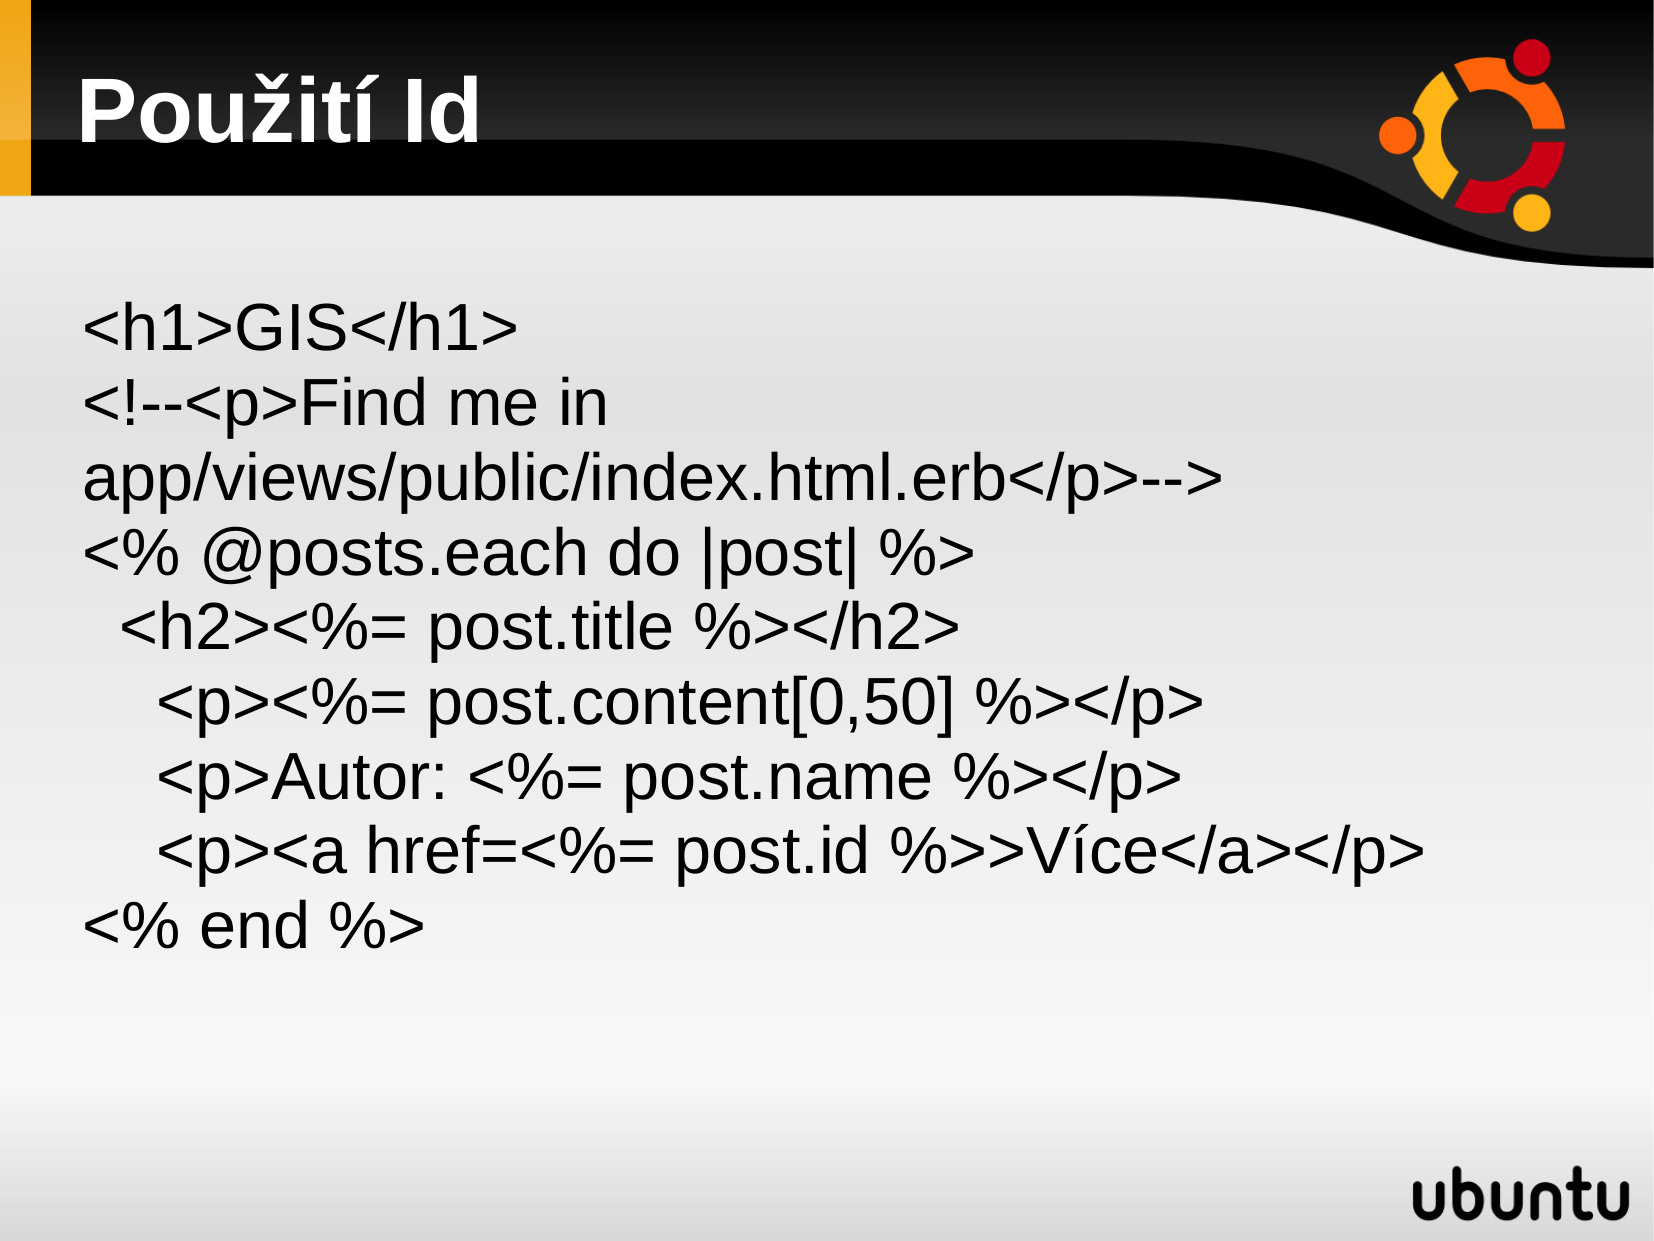

# Použití Id
<h1>GIS</h1>
<!--<p>Find me in app/views/public/index.html.erb</p>-->
<% @posts.each do |post| %>
 <h2><%= post.title %></h2>
 <p><%= post.content[0,50] %></p>
 <p>Autor: <%= post.name %></p>
 <p><a href=<%= post.id %>>Více</a></p>
<% end %>